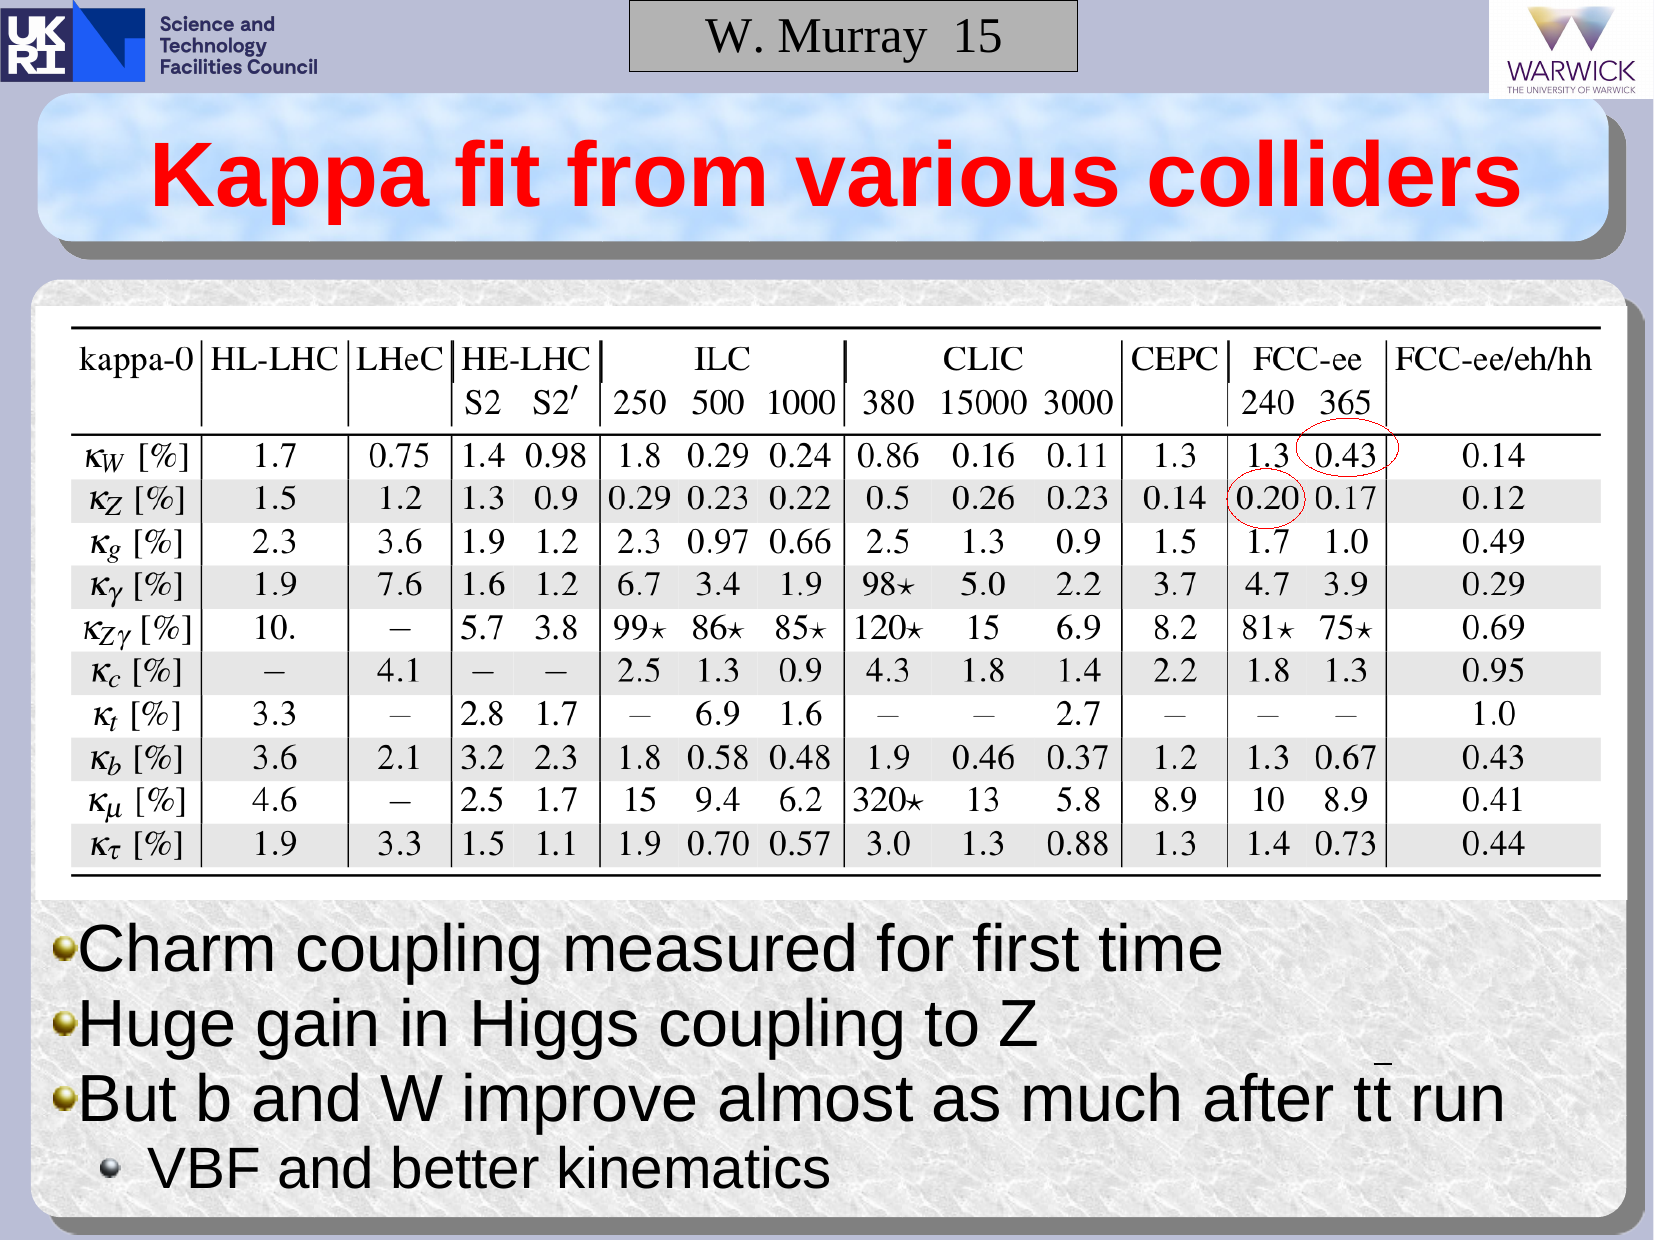

# Kappa fit from various colliders
Charm coupling measured for first time
Huge gain in Higgs coupling to Z
But b and W improve almost as much after tt run
VBF and better kinematics